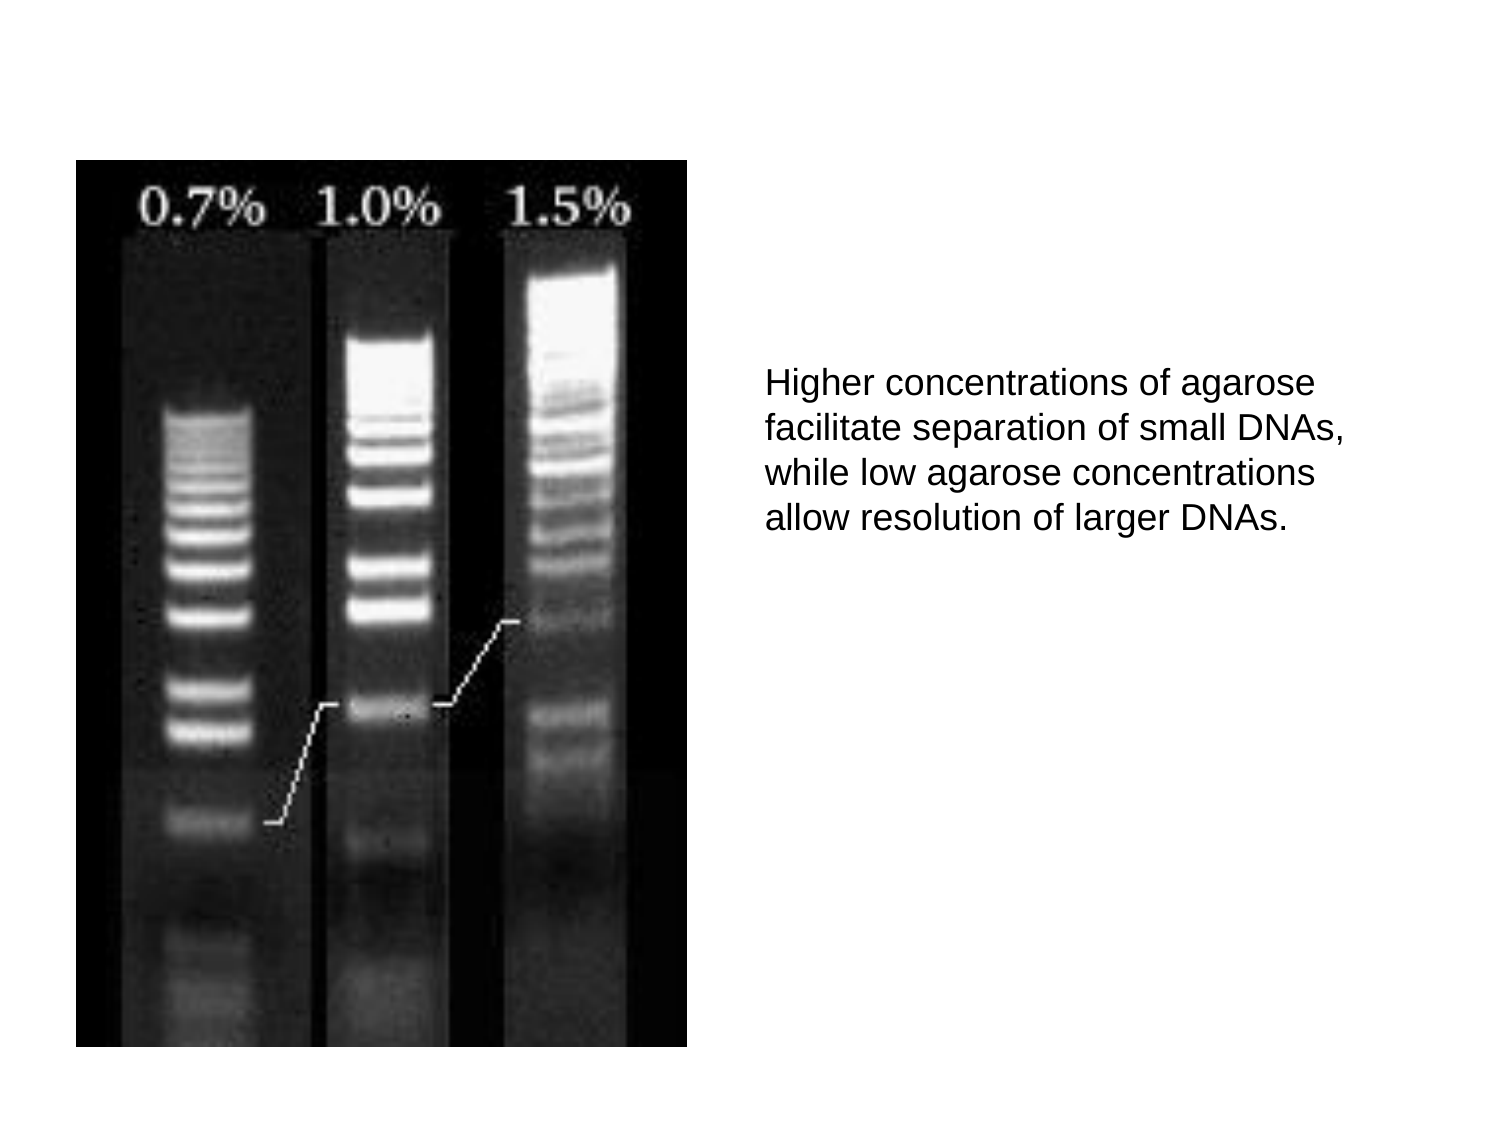

Higher concentrations of agarose
facilitate separation of small DNAs,
while low agarose concentrations
allow resolution of larger DNAs.